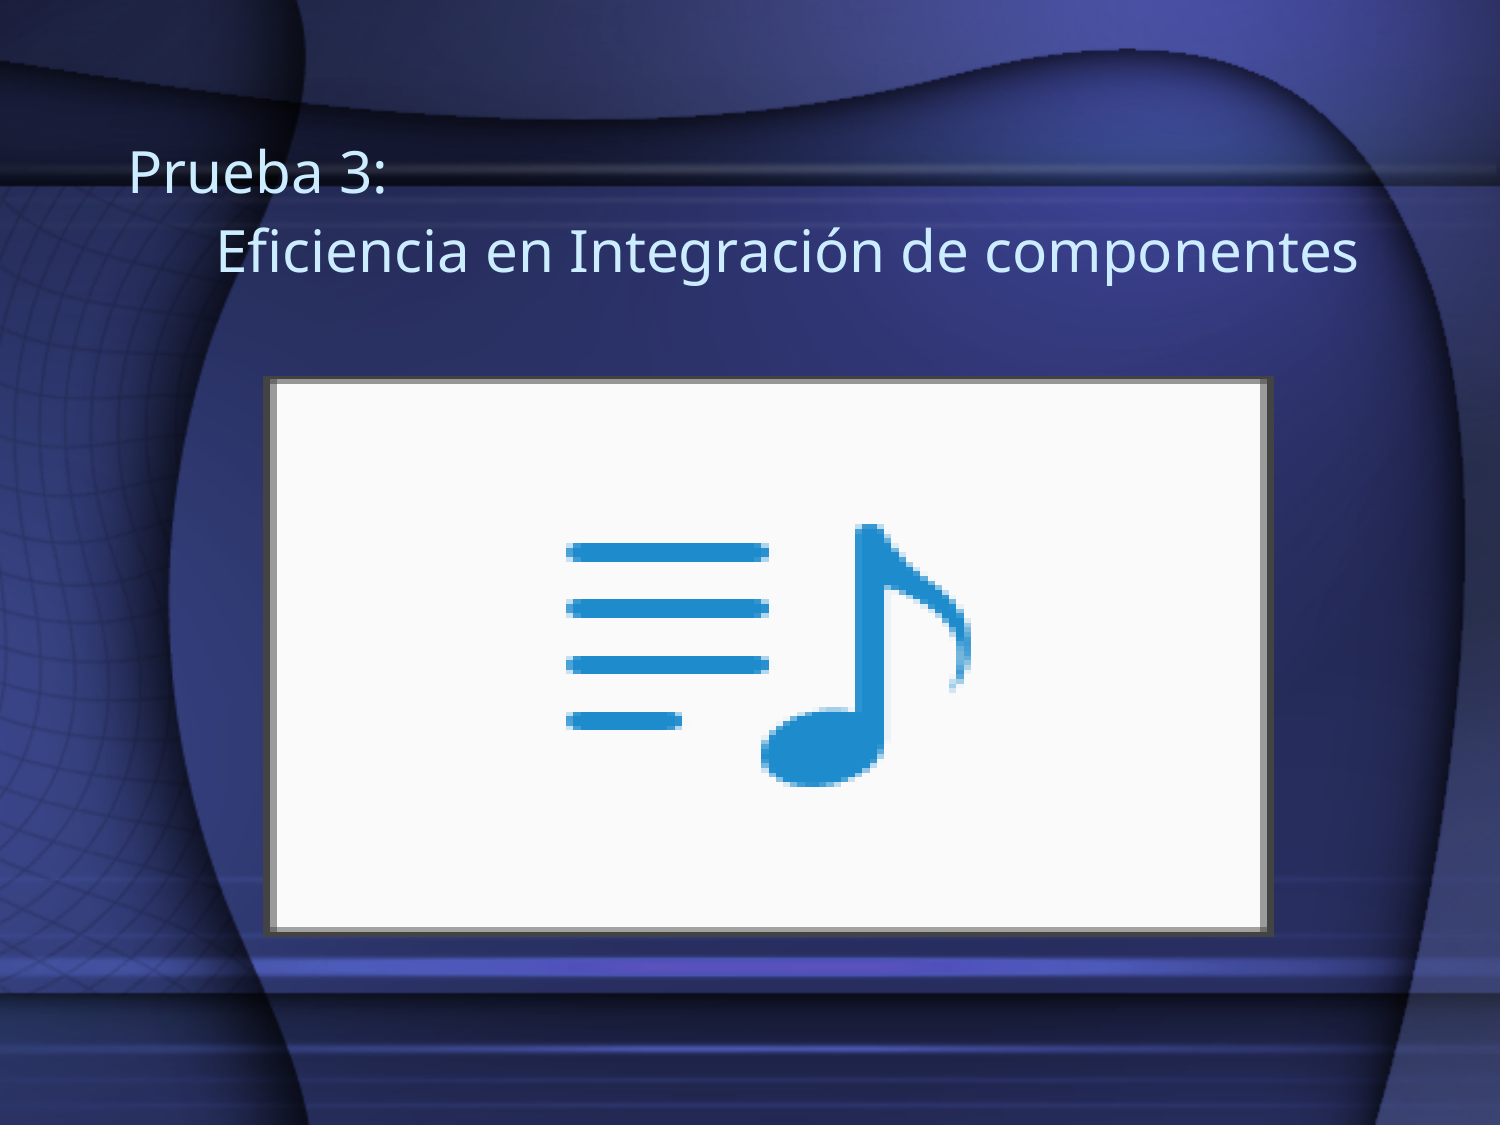

Prueba 3:
Eficiencia en Integración de componentes